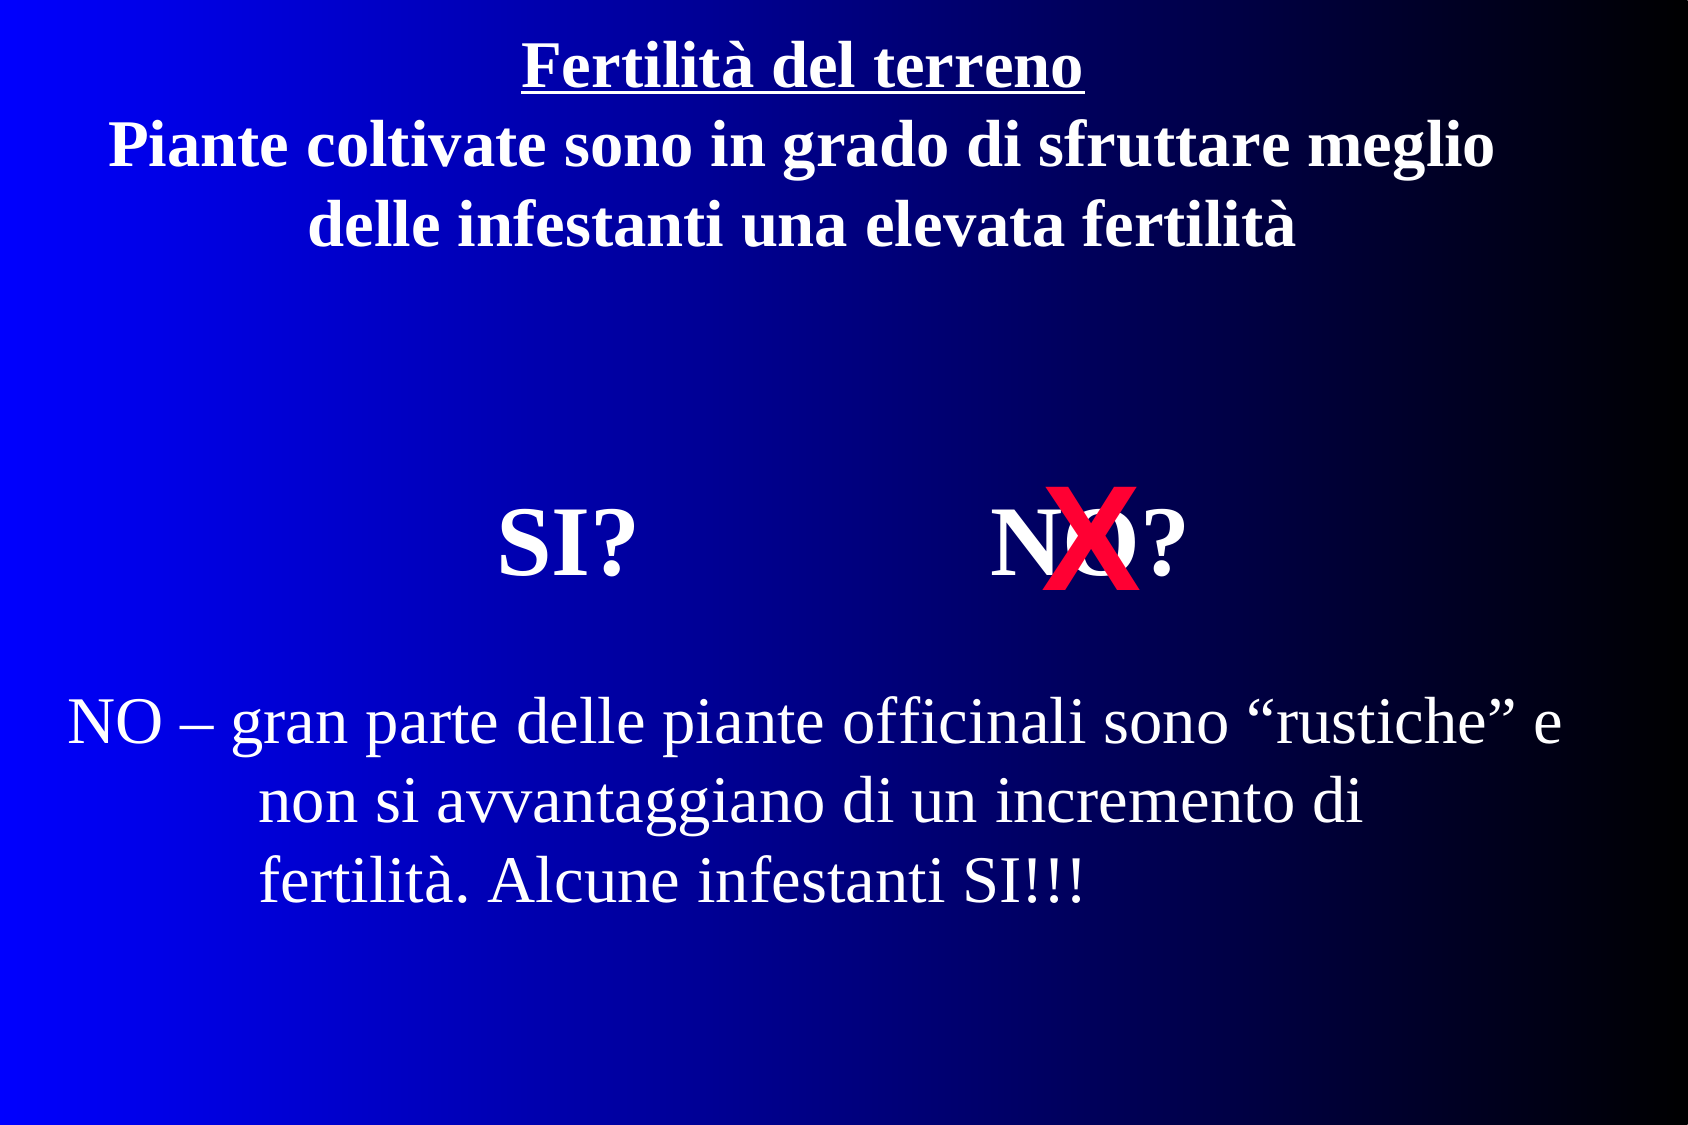

Fertilità del terreno
Piante coltivate sono in grado di sfruttare meglio delle infestanti una elevata fertilità
 X
SI? NO?
NO – gran parte delle piante officinali sono “rustiche” e non si avvantaggiano di un incremento di fertilità. Alcune infestanti SI!!!